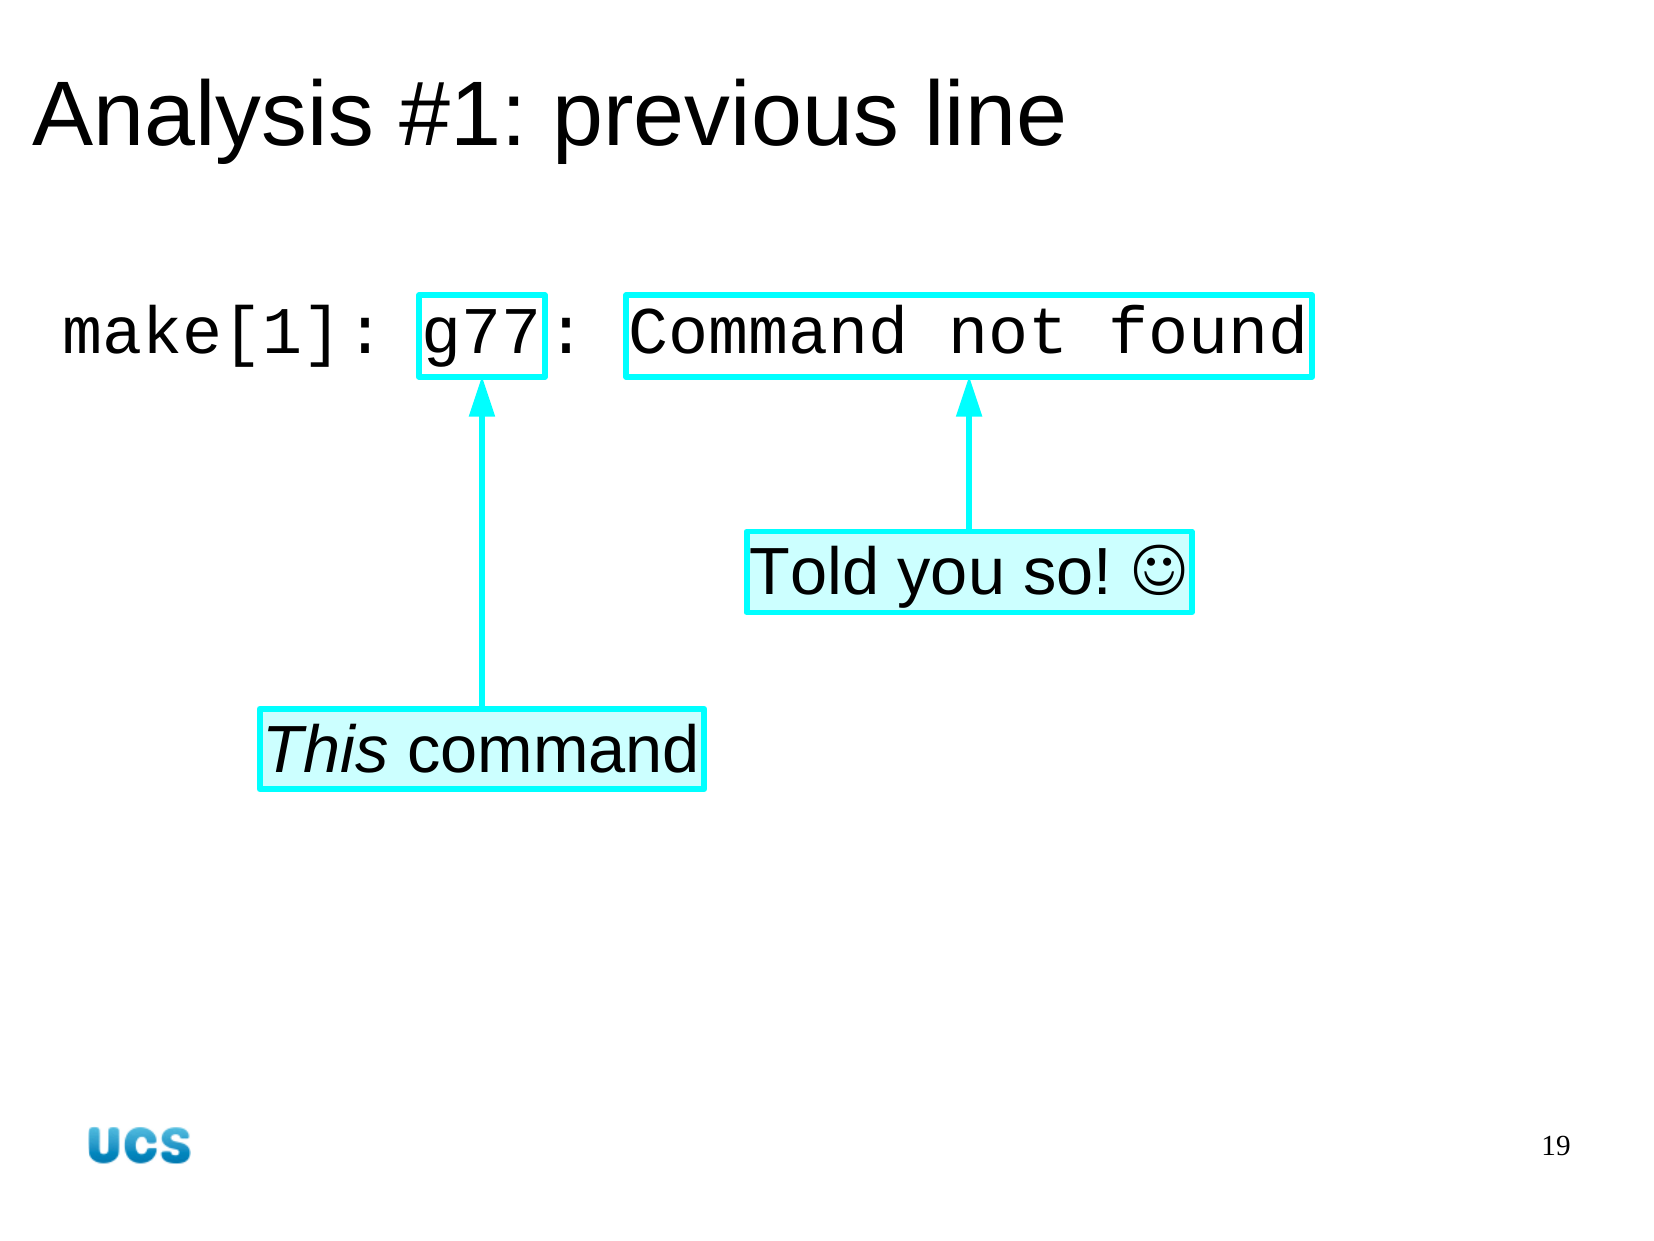

Analysis #1: previous line
make[1]
:
g77
:
Command not found
Told you so! ☺
This command
19